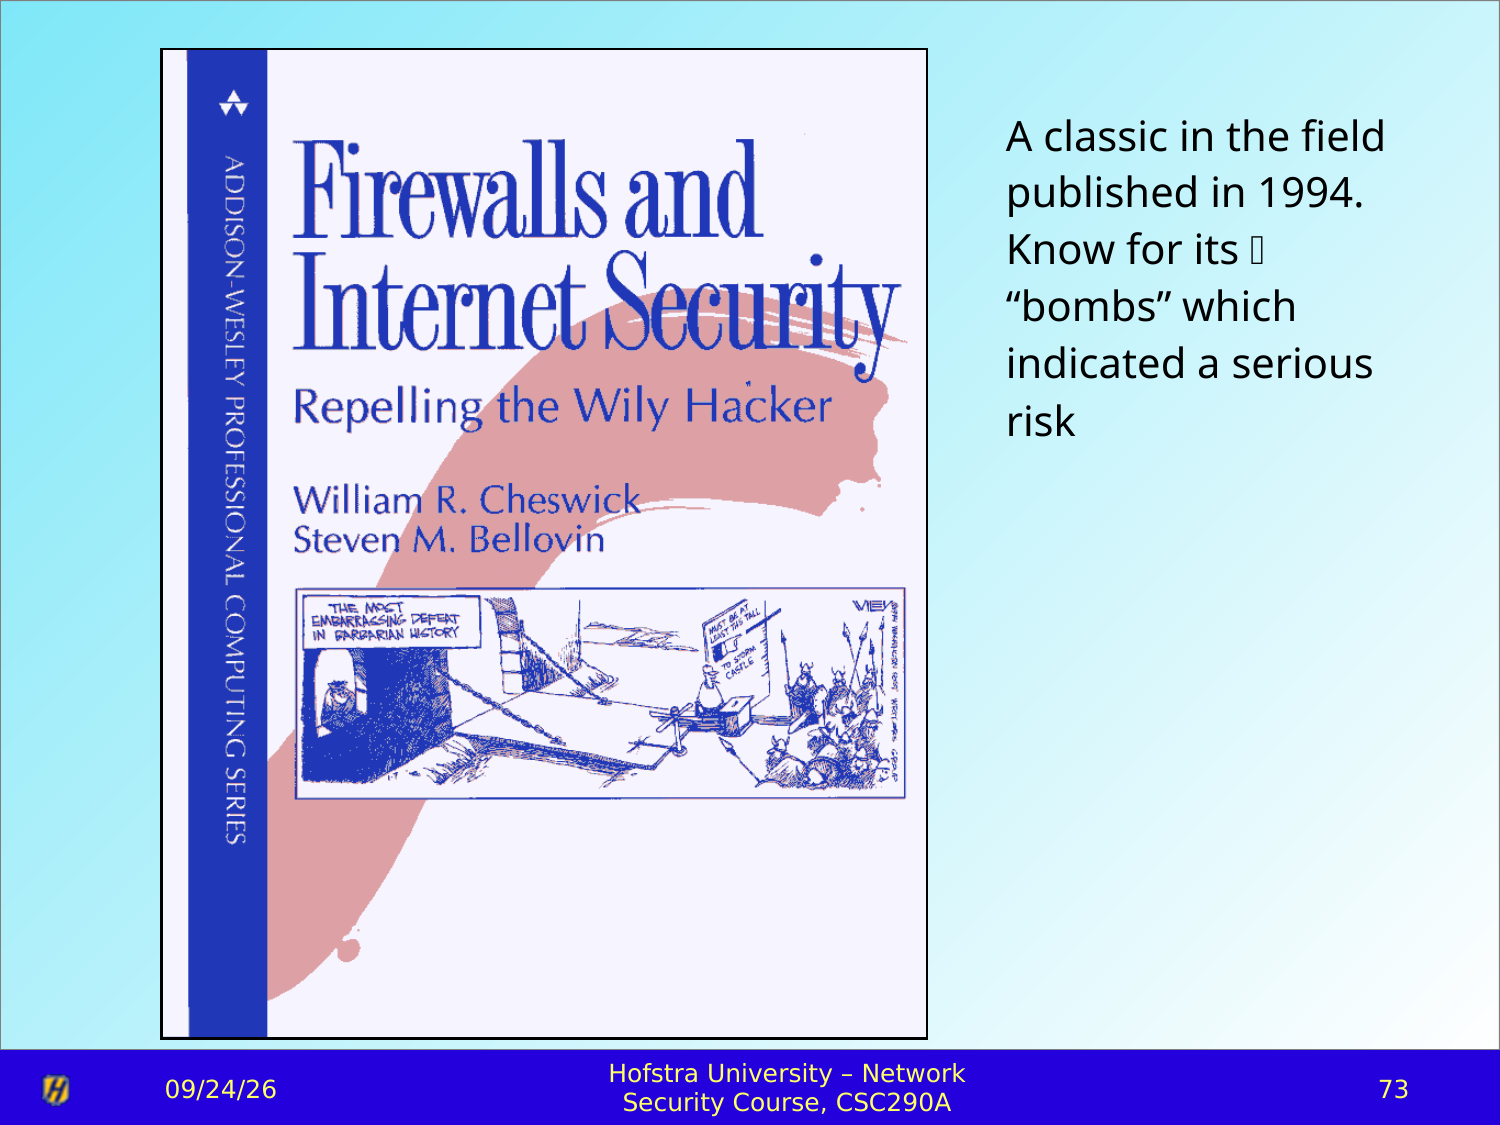

A classic in the field published in 1994. Know for its  “bombs” which indicated a serious risk
73